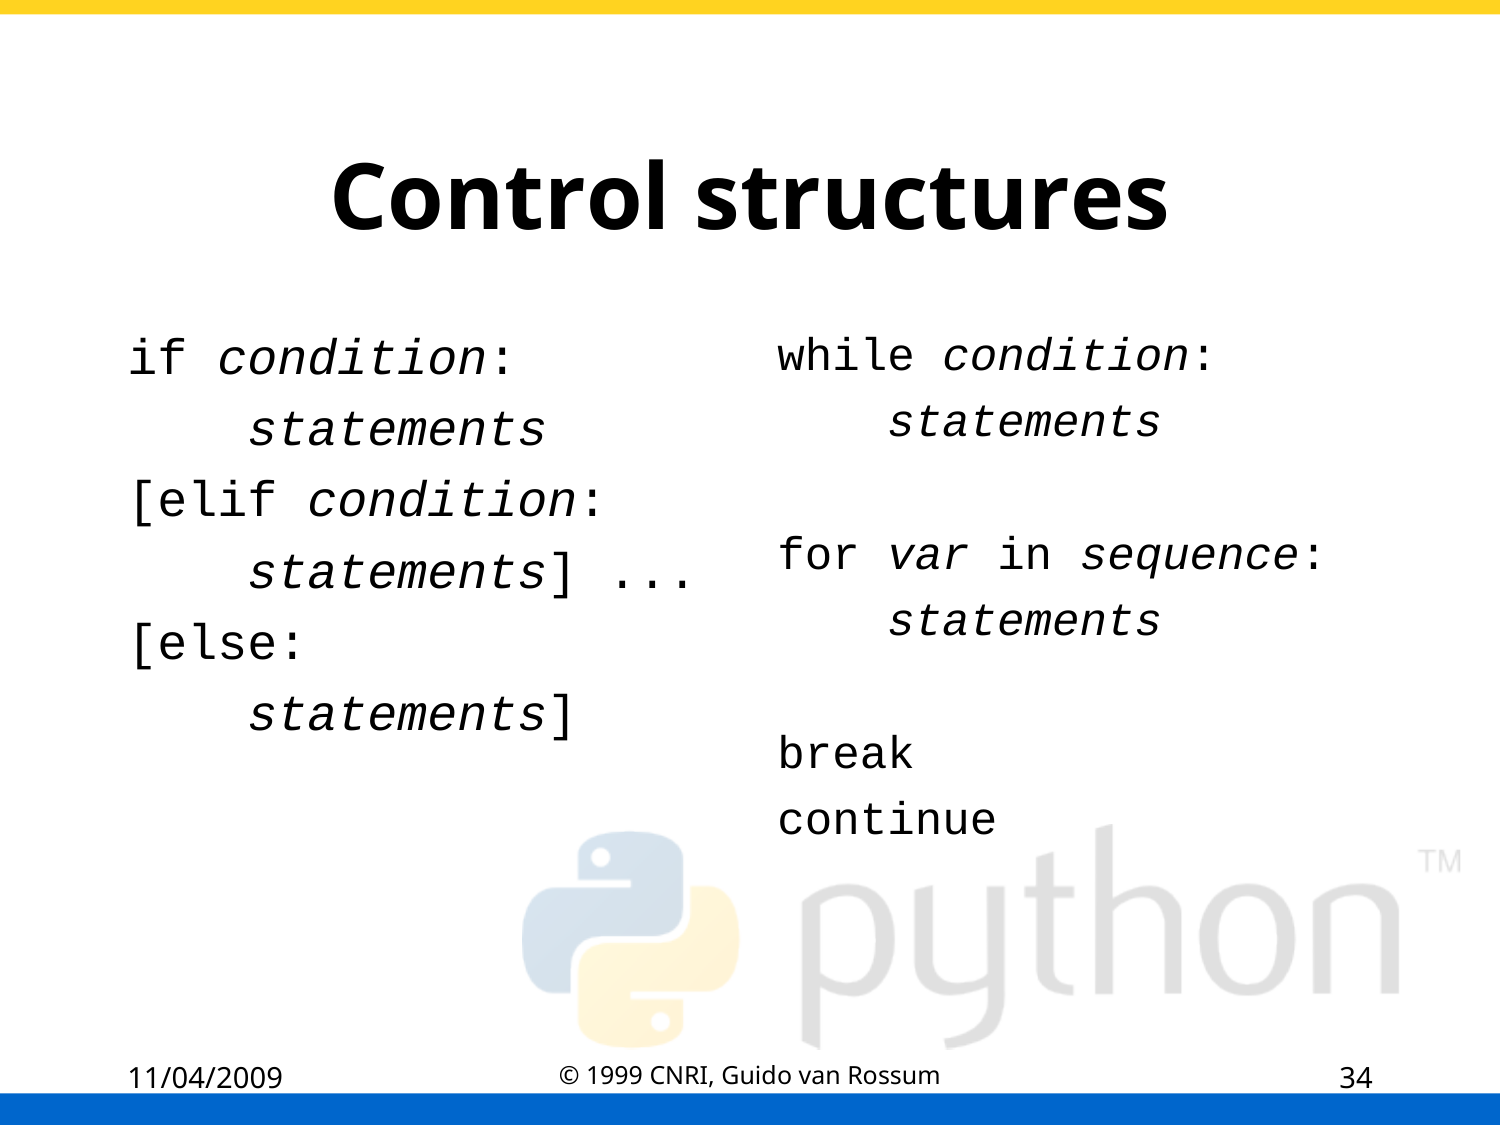

# Control structures
if condition:
 statements
[elif condition:
 statements] ...
[else:
 statements]
while condition:
 statements
for var in sequence:
 statements
break
continue
11/04/2009
© 1999 CNRI, Guido van Rossum
34